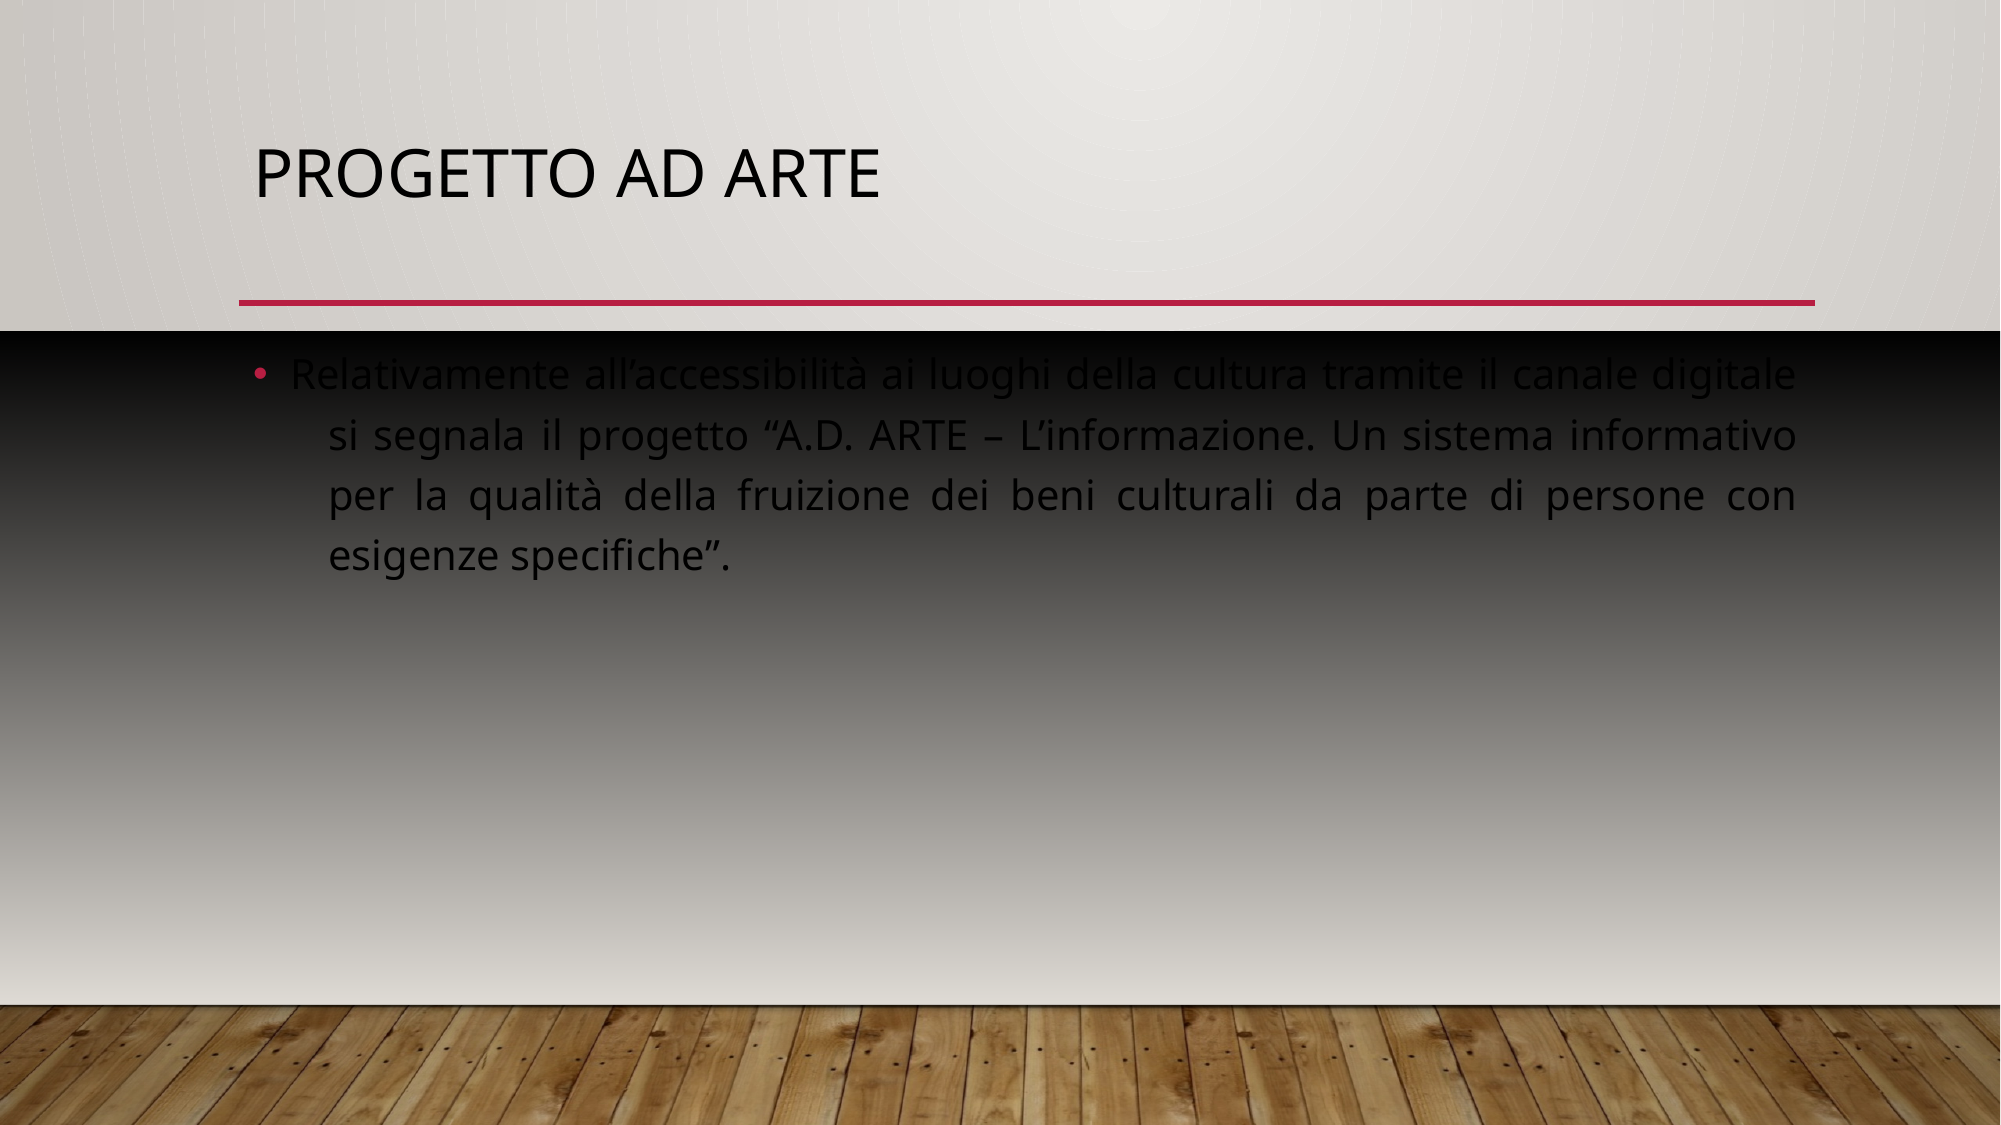

# Progetto ad arte
Relativamente all’accessibilità ai luoghi della cultura tramite il canale digitale si segnala il progetto “A.D. ARTE – L’informazione. Un sistema informativo per la qualità della fruizione dei beni culturali da parte di persone con esigenze specifiche”.